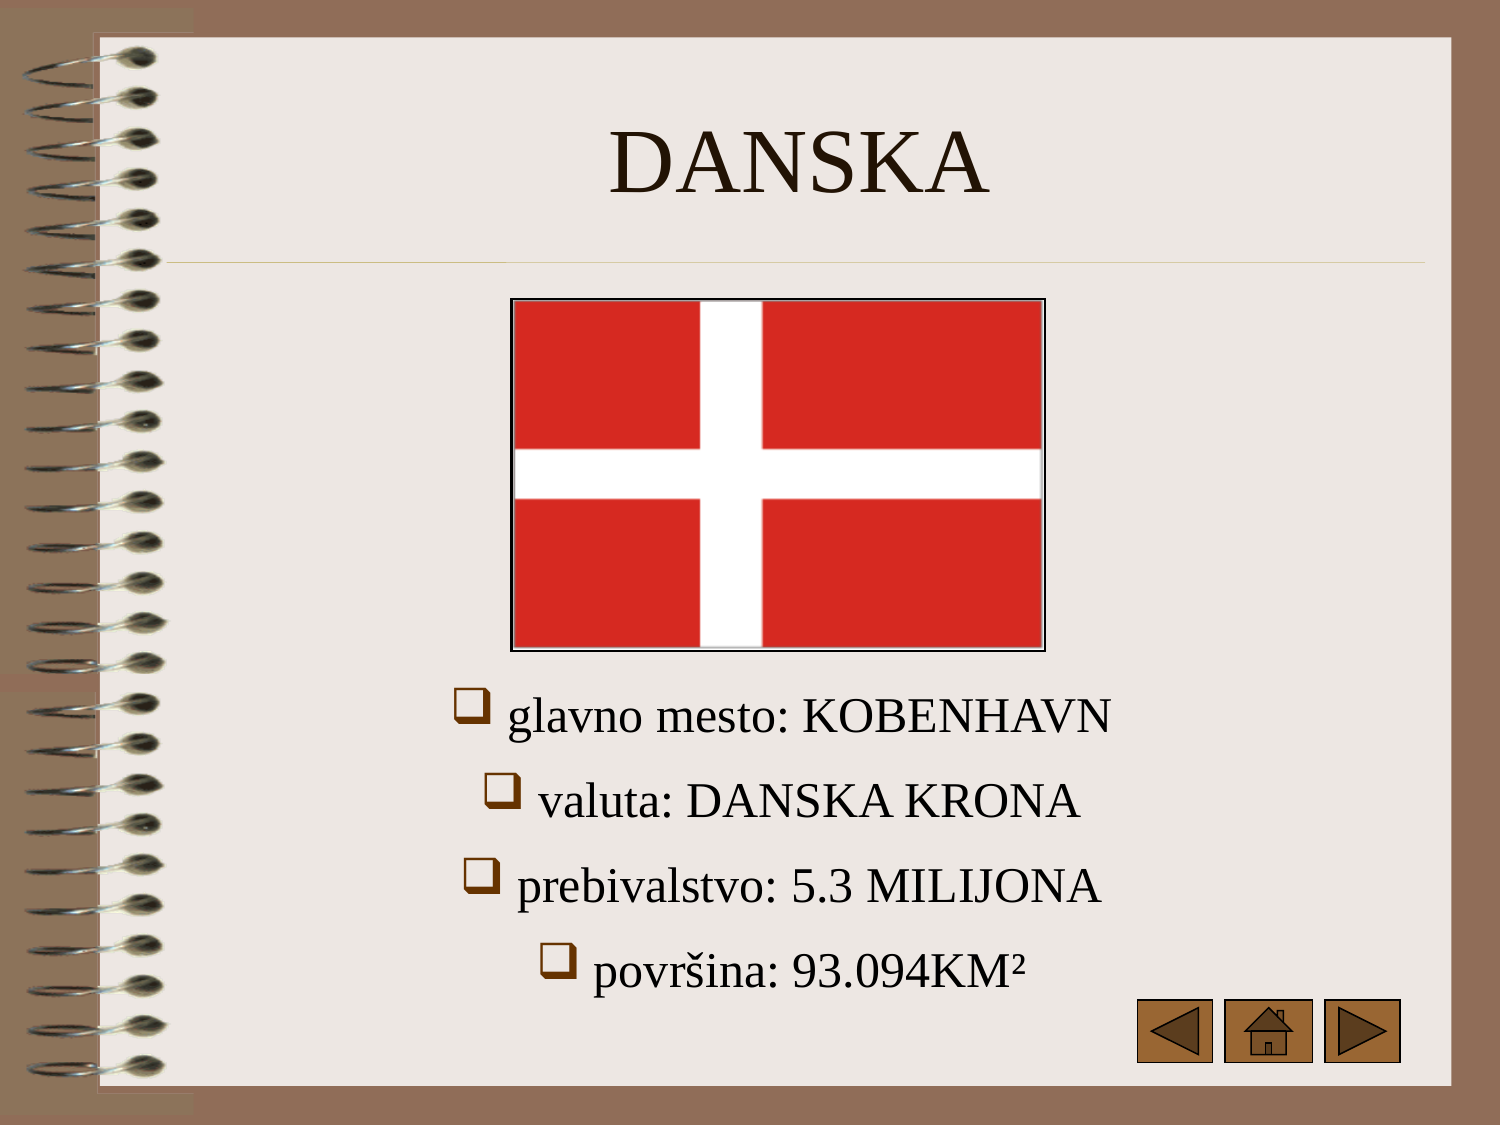

# DANSKA
 glavno mesto: KOBENHAVN
 valuta: DANSKA KRONA
 prebivalstvo: 5.3 MILIJONA
 površina: 93.094KM²